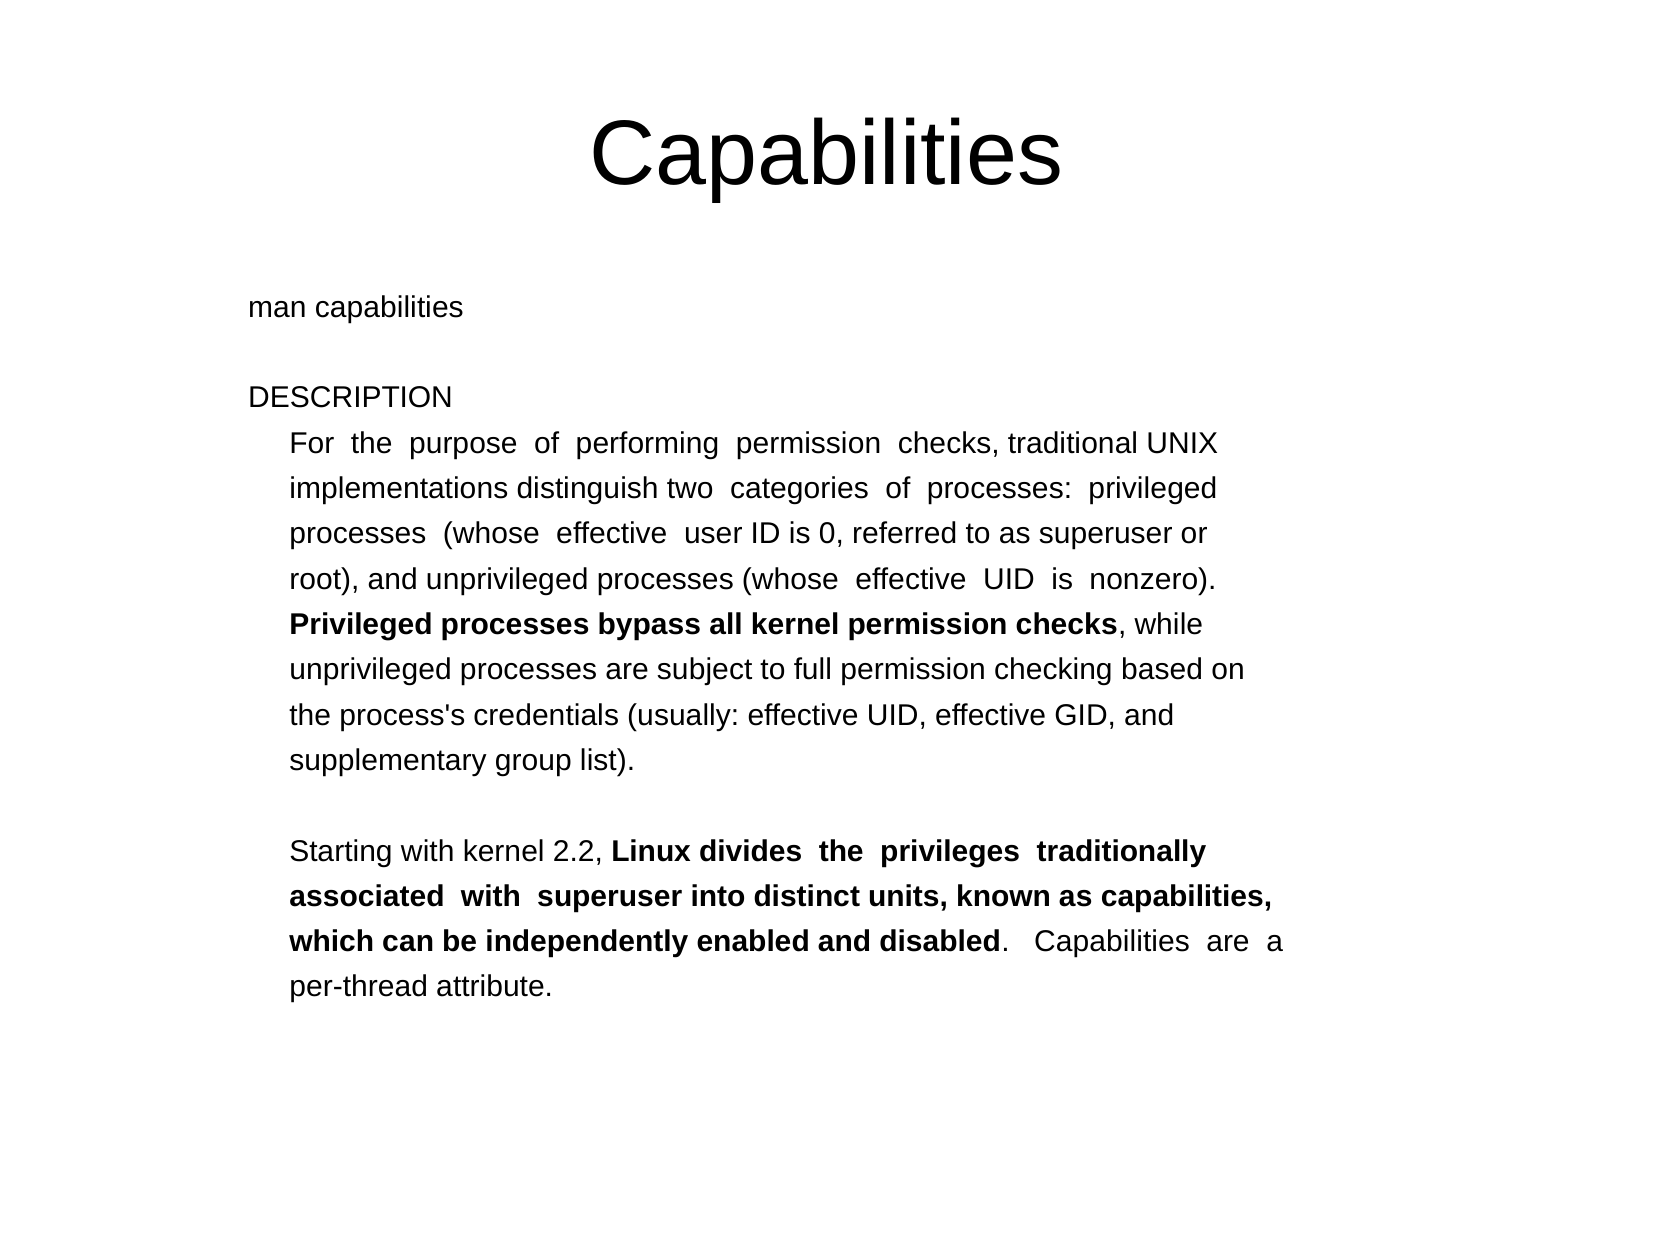

# Capabilities
man capabilities
DESCRIPTION
 For the purpose of performing permission checks, traditional UNIX
 implementations distinguish two categories of processes: privileged
 processes (whose effective user ID is 0, referred to as superuser or
 root), and unprivileged processes (whose effective UID is nonzero).
 Privileged processes bypass all kernel permission checks, while
 unprivileged processes are subject to full permission checking based on
 the process's credentials (usually: effective UID, effective GID, and
 supplementary group list).
 Starting with kernel 2.2, Linux divides the privileges traditionally
 associated with superuser into distinct units, known as capabilities,
 which can be independently enabled and disabled. Capabilities are a
 per-thread attribute.